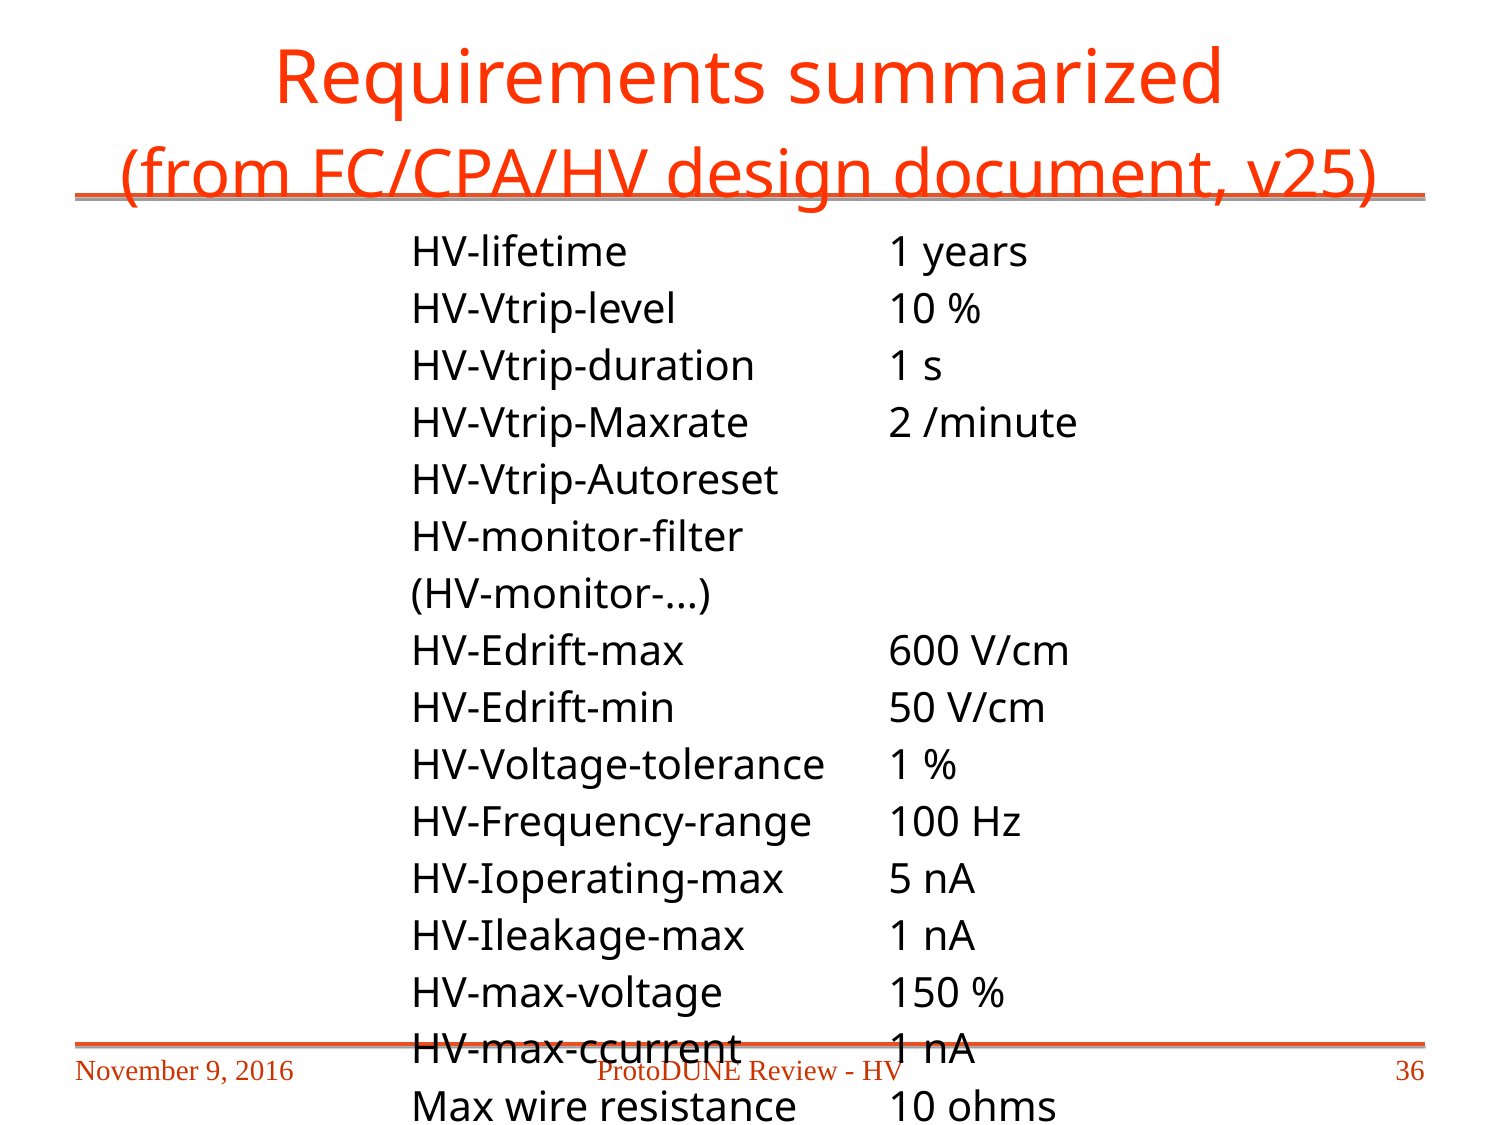

# Requirements summarized (from FC/CPA/HV design document, v25)
HV-lifetime	1 years
HV-Vtrip-level	10 %
HV-Vtrip-duration	1 s
HV-Vtrip-Maxrate	2 /minute
HV-Vtrip-Autoreset
HV-monitor-filter
(HV-monitor-...)
HV-Edrift-max	600 V/cm
HV-Edrift-min	50 V/cm
HV-Voltage-tolerance	1 %
HV-Frequency-range	100 Hz
HV-Ioperating-max	5 nA
HV-Ileakage-max	1 nA
HV-max-voltage	150 %
HV-max-ccurrent	1 nA
Max wire resistance	10 ohms
November 9, 2016
ProtoDUNE Review - HV
36